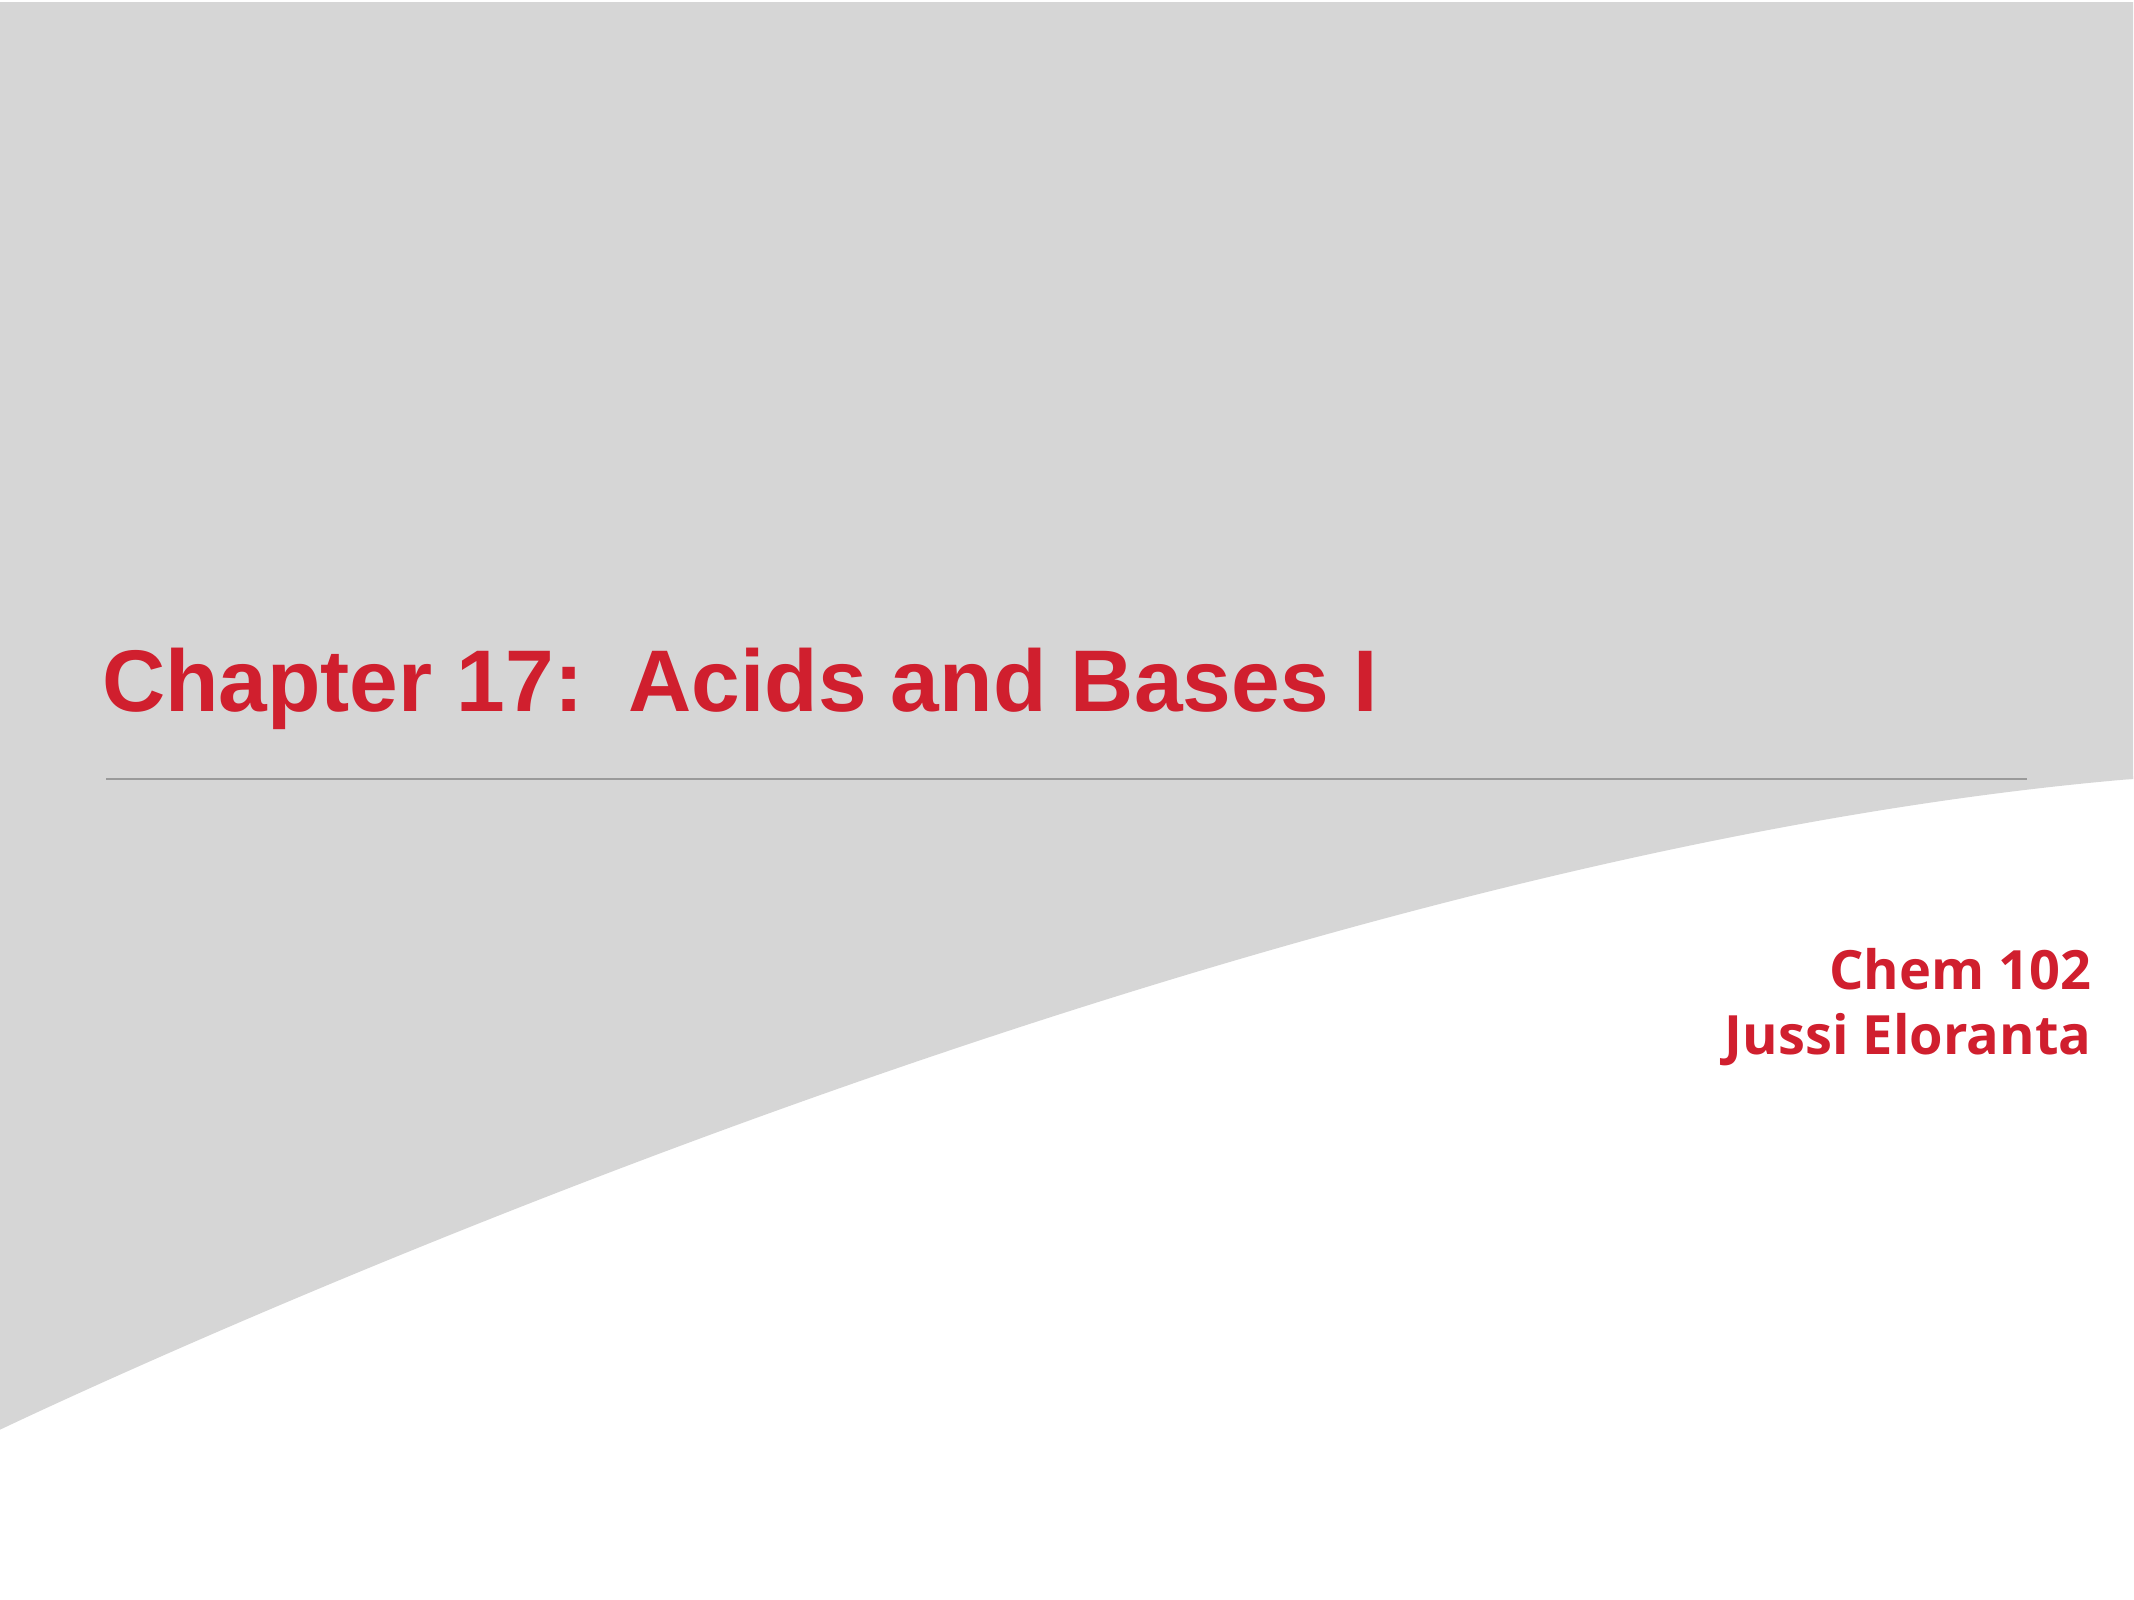

# Chapter 17: Acids and Bases I
Chem 102
Jussi Eloranta